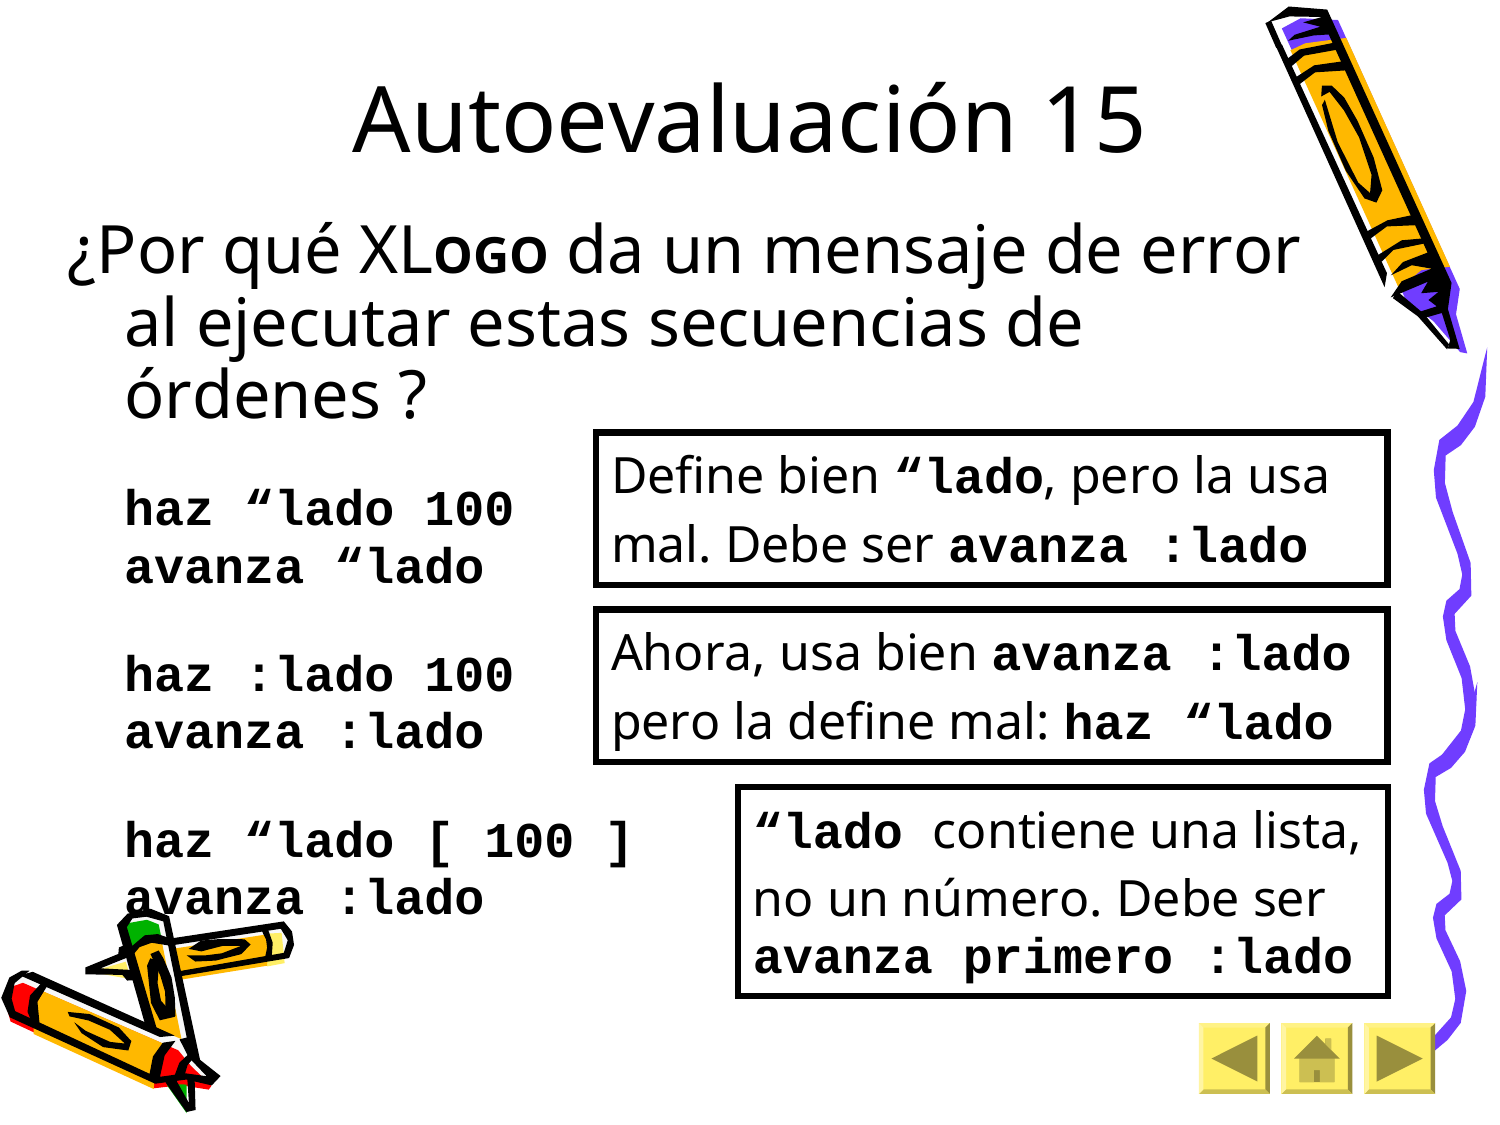

Autoevaluación 15
# ¿Por qué XLOGO da un mensaje de error al ejecutar estas secuencias de órdenes ?
	haz “lado 100
	avanza “lado
	haz :lado 100
	avanza :lado
	haz “lado [ 100 ]
	avanza :lado
Define bien “lado, pero la usa mal. Debe ser avanza :lado
Ahora, usa bien avanza :lado pero la define mal: haz “lado
“lado contiene una lista, no un número. Debe ser avanza primero :lado